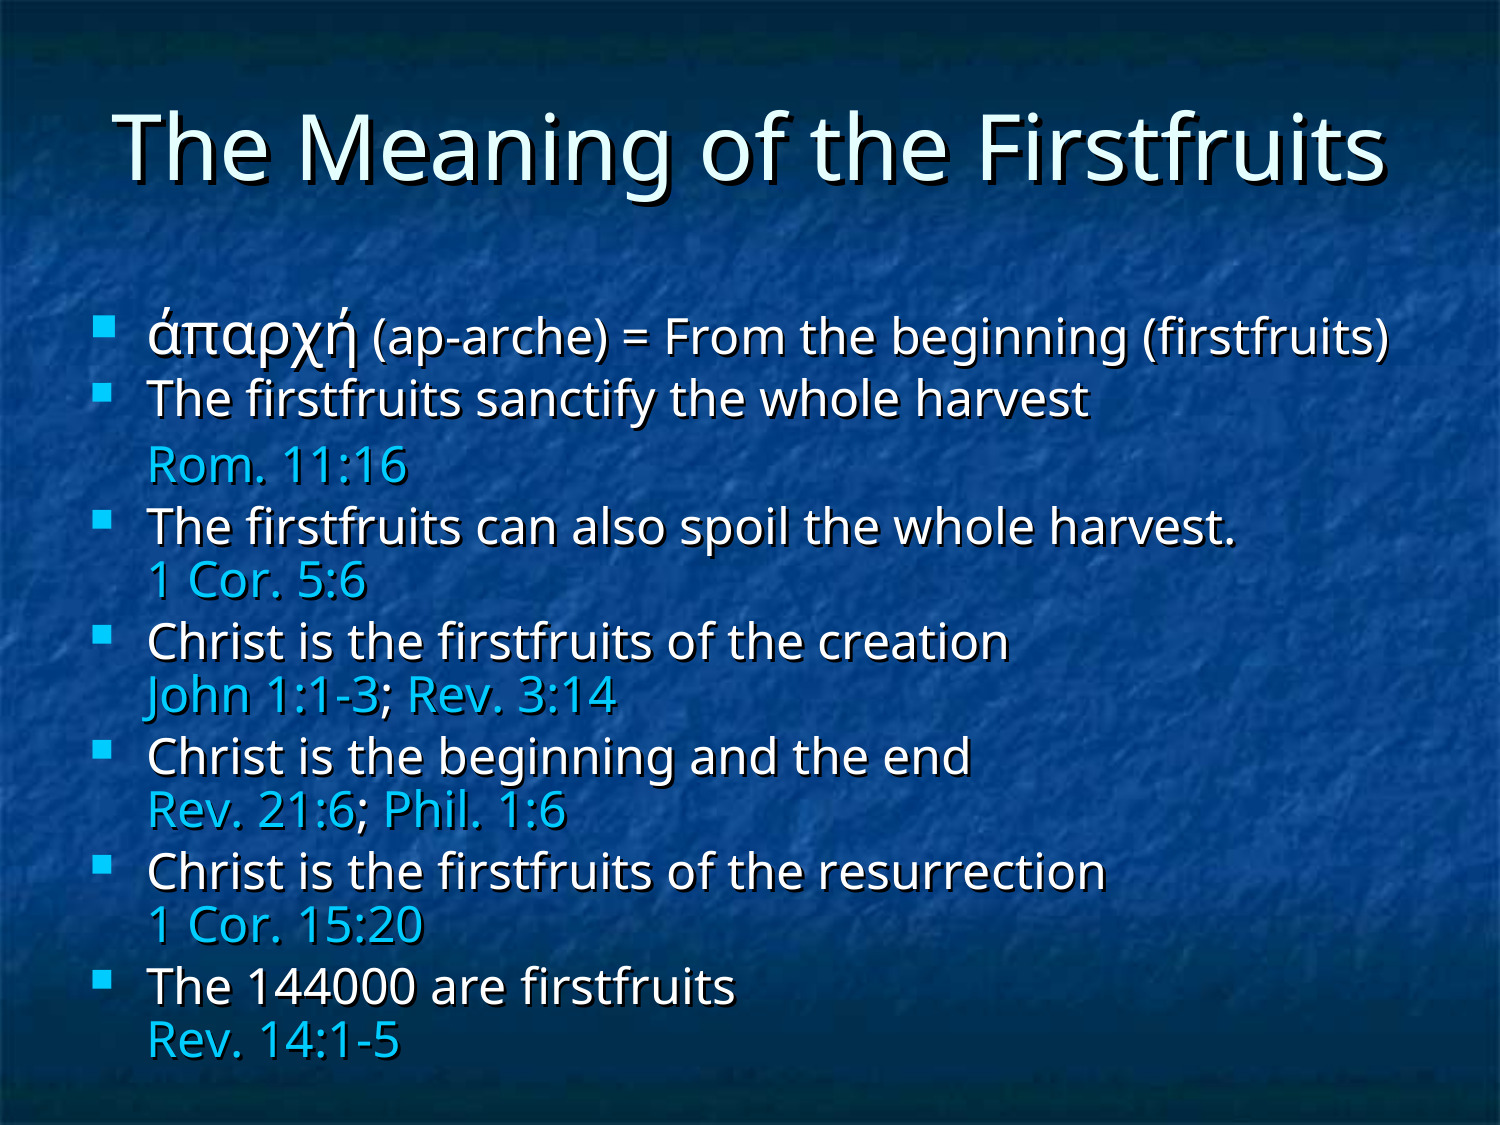

# The Meaning of the Firstfruits
άπαρχή (ap-arche) = From the beginning (firstfruits)
The firstfruits sanctify the whole harvest
	Rom. 11:16
The firstfruits can also spoil the whole harvest.
1 Cor. 5:6
Christ is the firstfruits of the creation
John 1:1-3; Rev. 3:14
Christ is the beginning and the end
Rev. 21:6; Phil. 1:6
Christ is the firstfruits of the resurrection
1 Cor. 15:20
The 144000 are firstfruits
Rev. 14:1-5